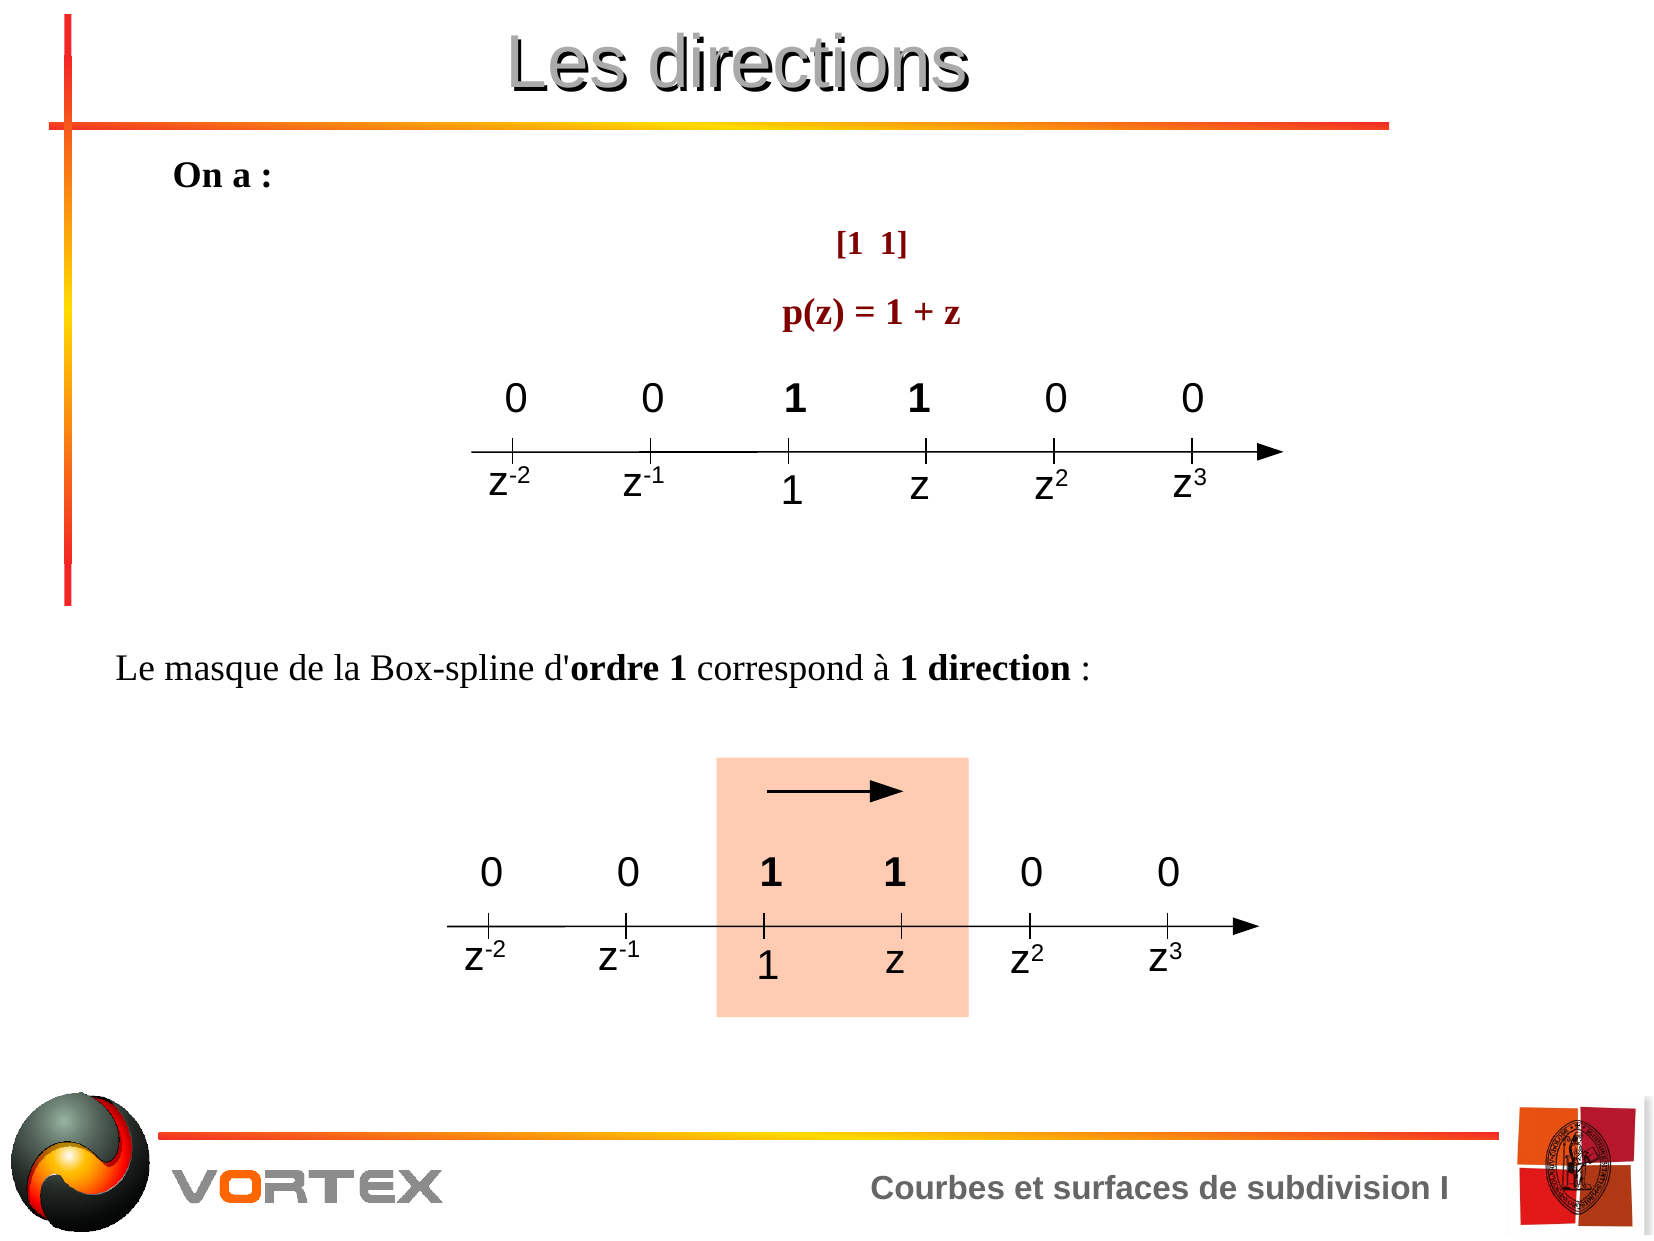

# Les directions
On a :
[1 1]
p(z) = 1 + z
Le masque de la Box-spline d'ordre 1 correspond à 1 direction :
0
0
1
1
0
0
z-2
z-1
z3
z
z2
1
0
0
1
1
0
0
z-2
z-1
z3
z
z2
1